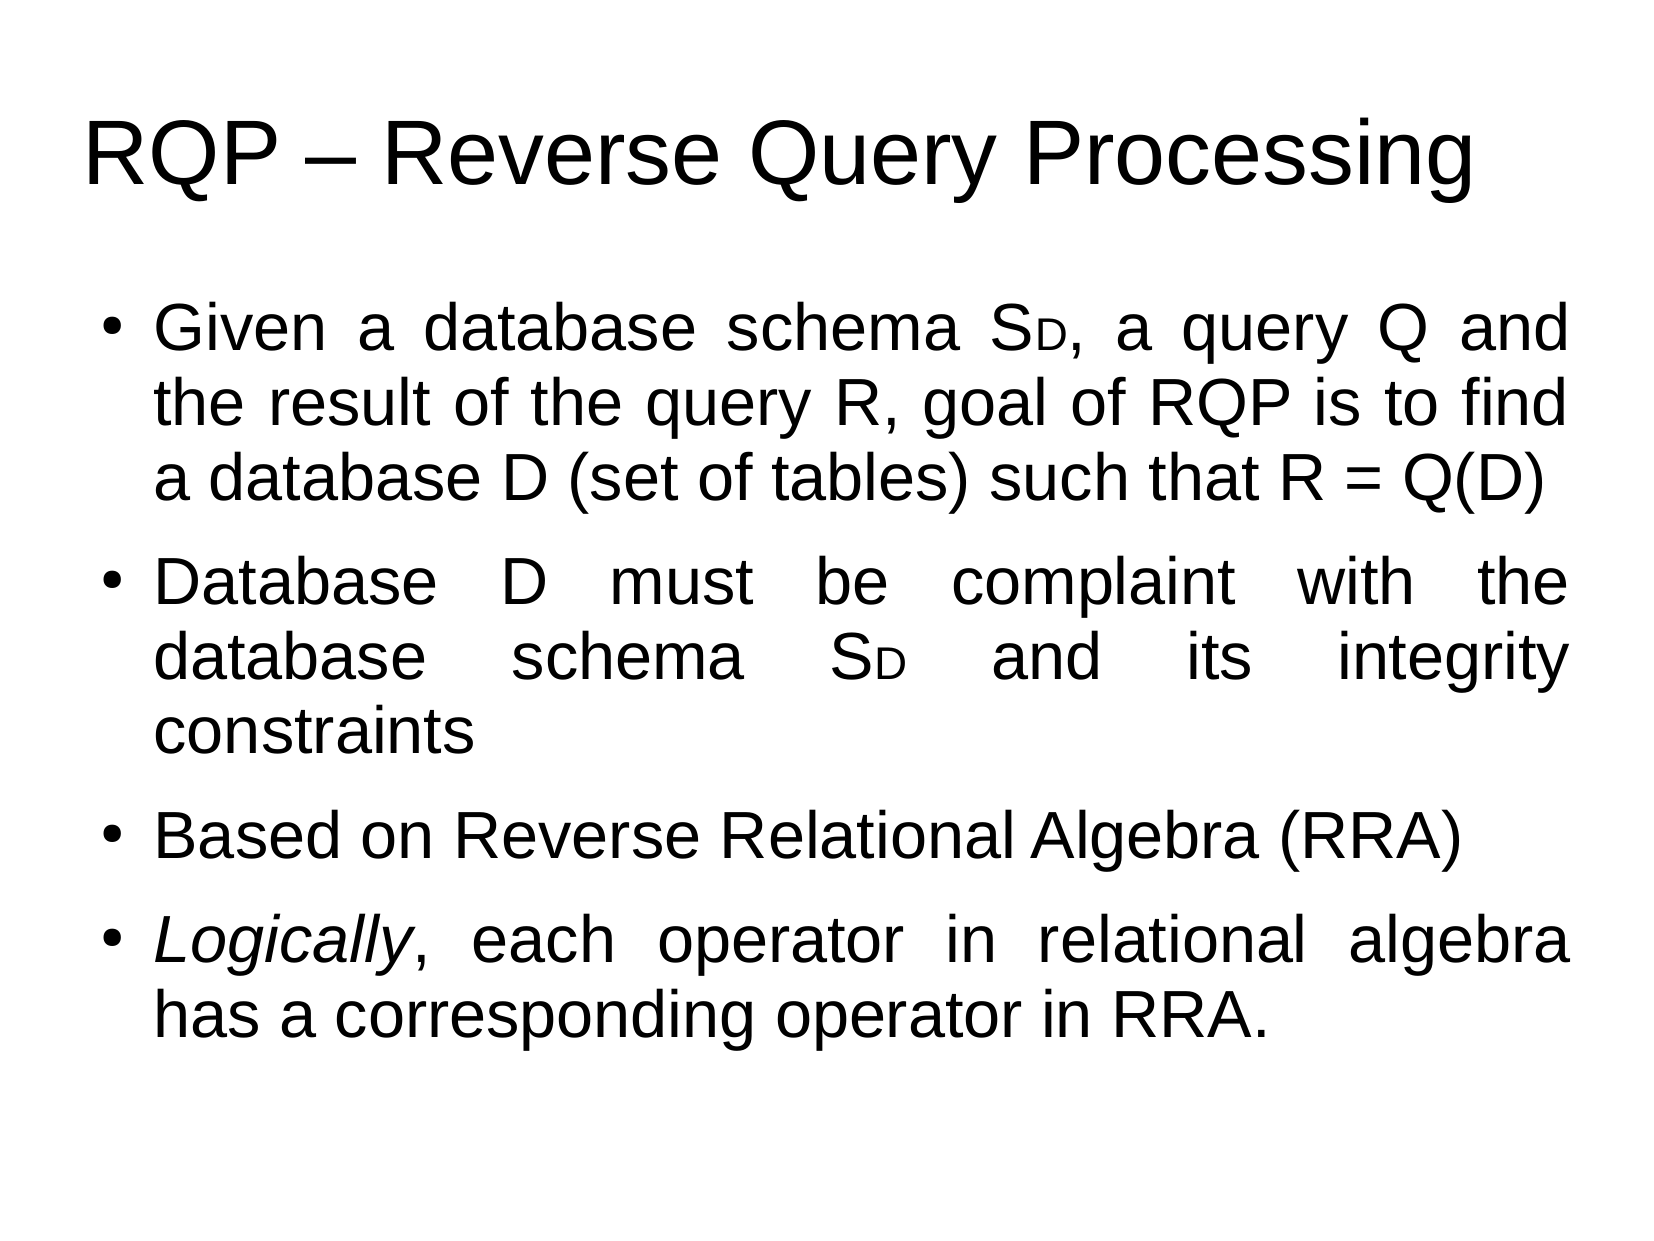

# RQP – Reverse Query Processing
Given a database schema SD, a query Q and the result of the query R, goal of RQP is to find a database D (set of tables) such that R = Q(D)
Database D must be complaint with the database schema SD and its integrity constraints
Based on Reverse Relational Algebra (RRA)
Logically, each operator in relational algebra has a corresponding operator in RRA.